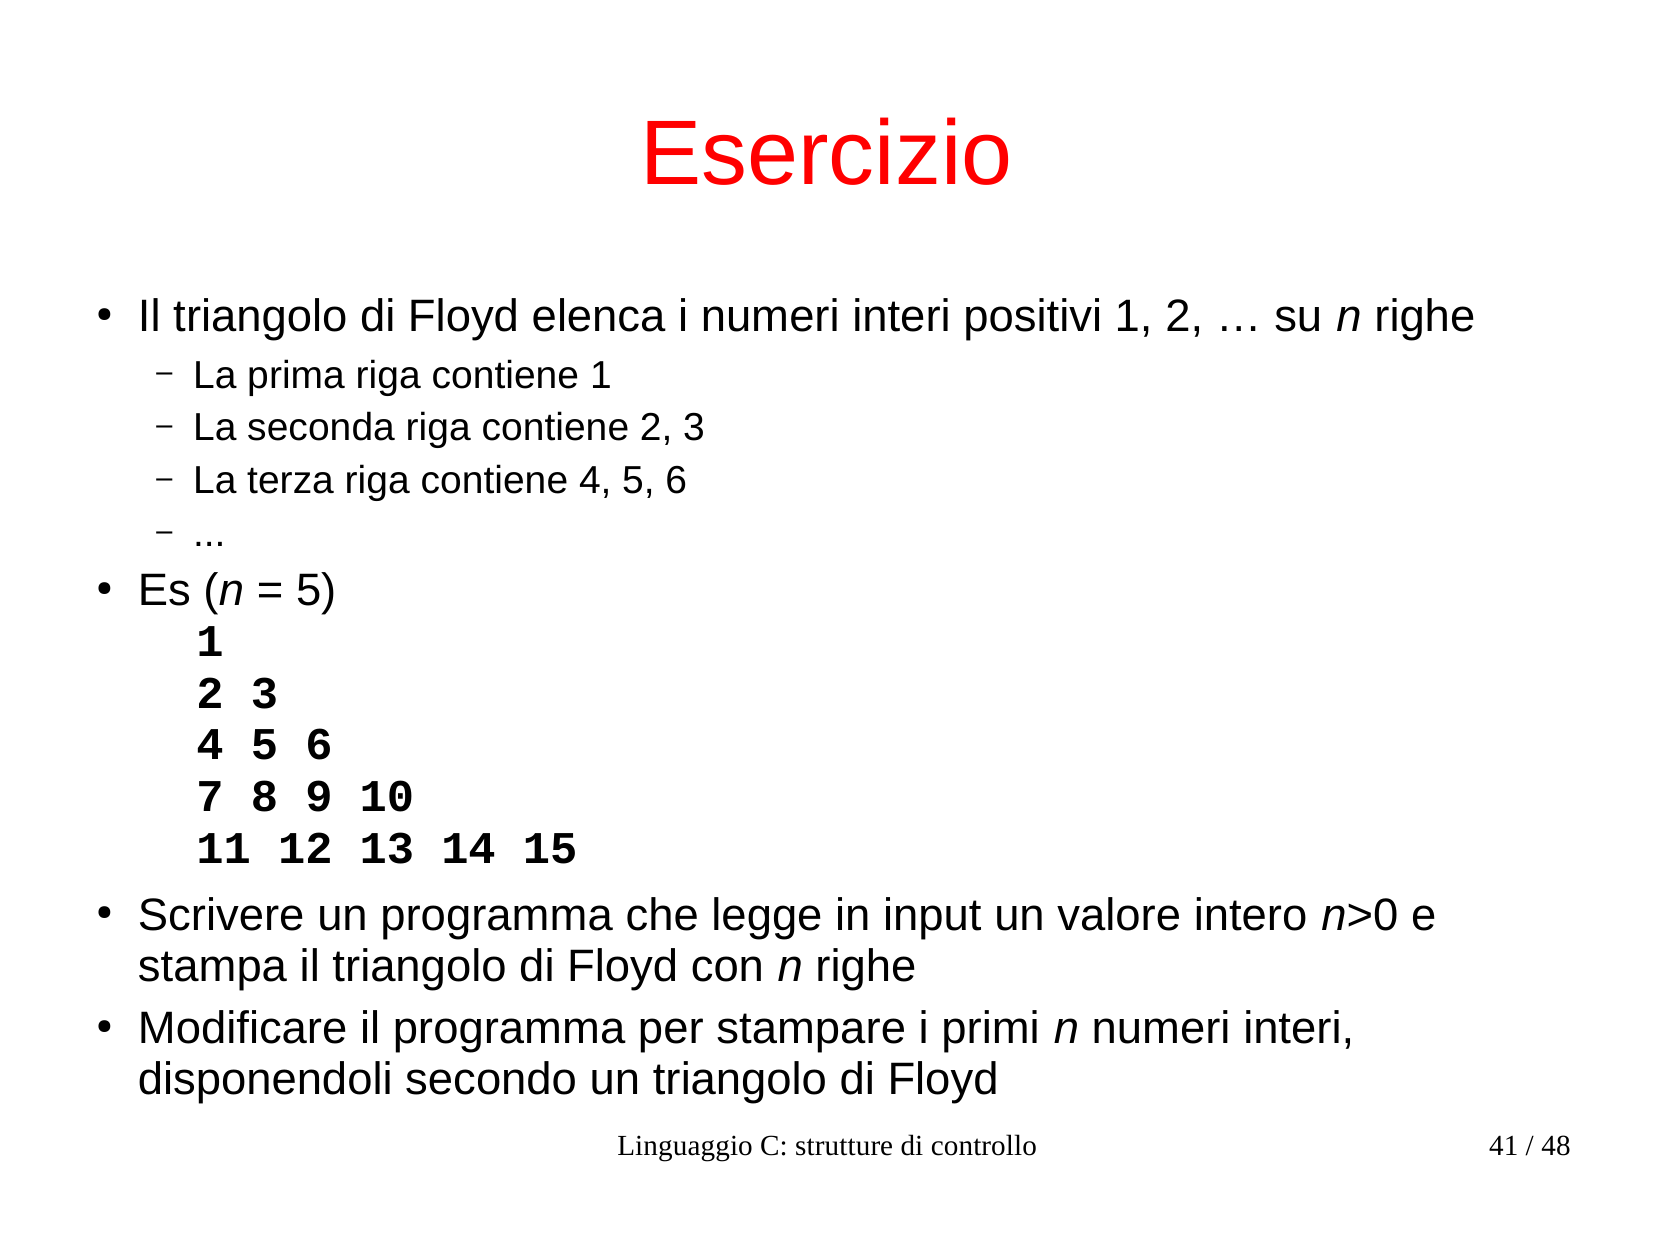

# Esercizio
Il triangolo di Floyd elenca i numeri interi positivi 1, 2, … su n righe
La prima riga contiene 1
La seconda riga contiene 2, 3
La terza riga contiene 4, 5, 6
...
Es (n = 5)
	1
	2 3
	4 5 6
	7 8 9 10
	11 12 13 14 15
Scrivere un programma che legge in input un valore intero n>0 e stampa il triangolo di Floyd con n righe
Modificare il programma per stampare i primi n numeri interi, disponendoli secondo un triangolo di Floyd
Linguaggio C: strutture di controllo
41